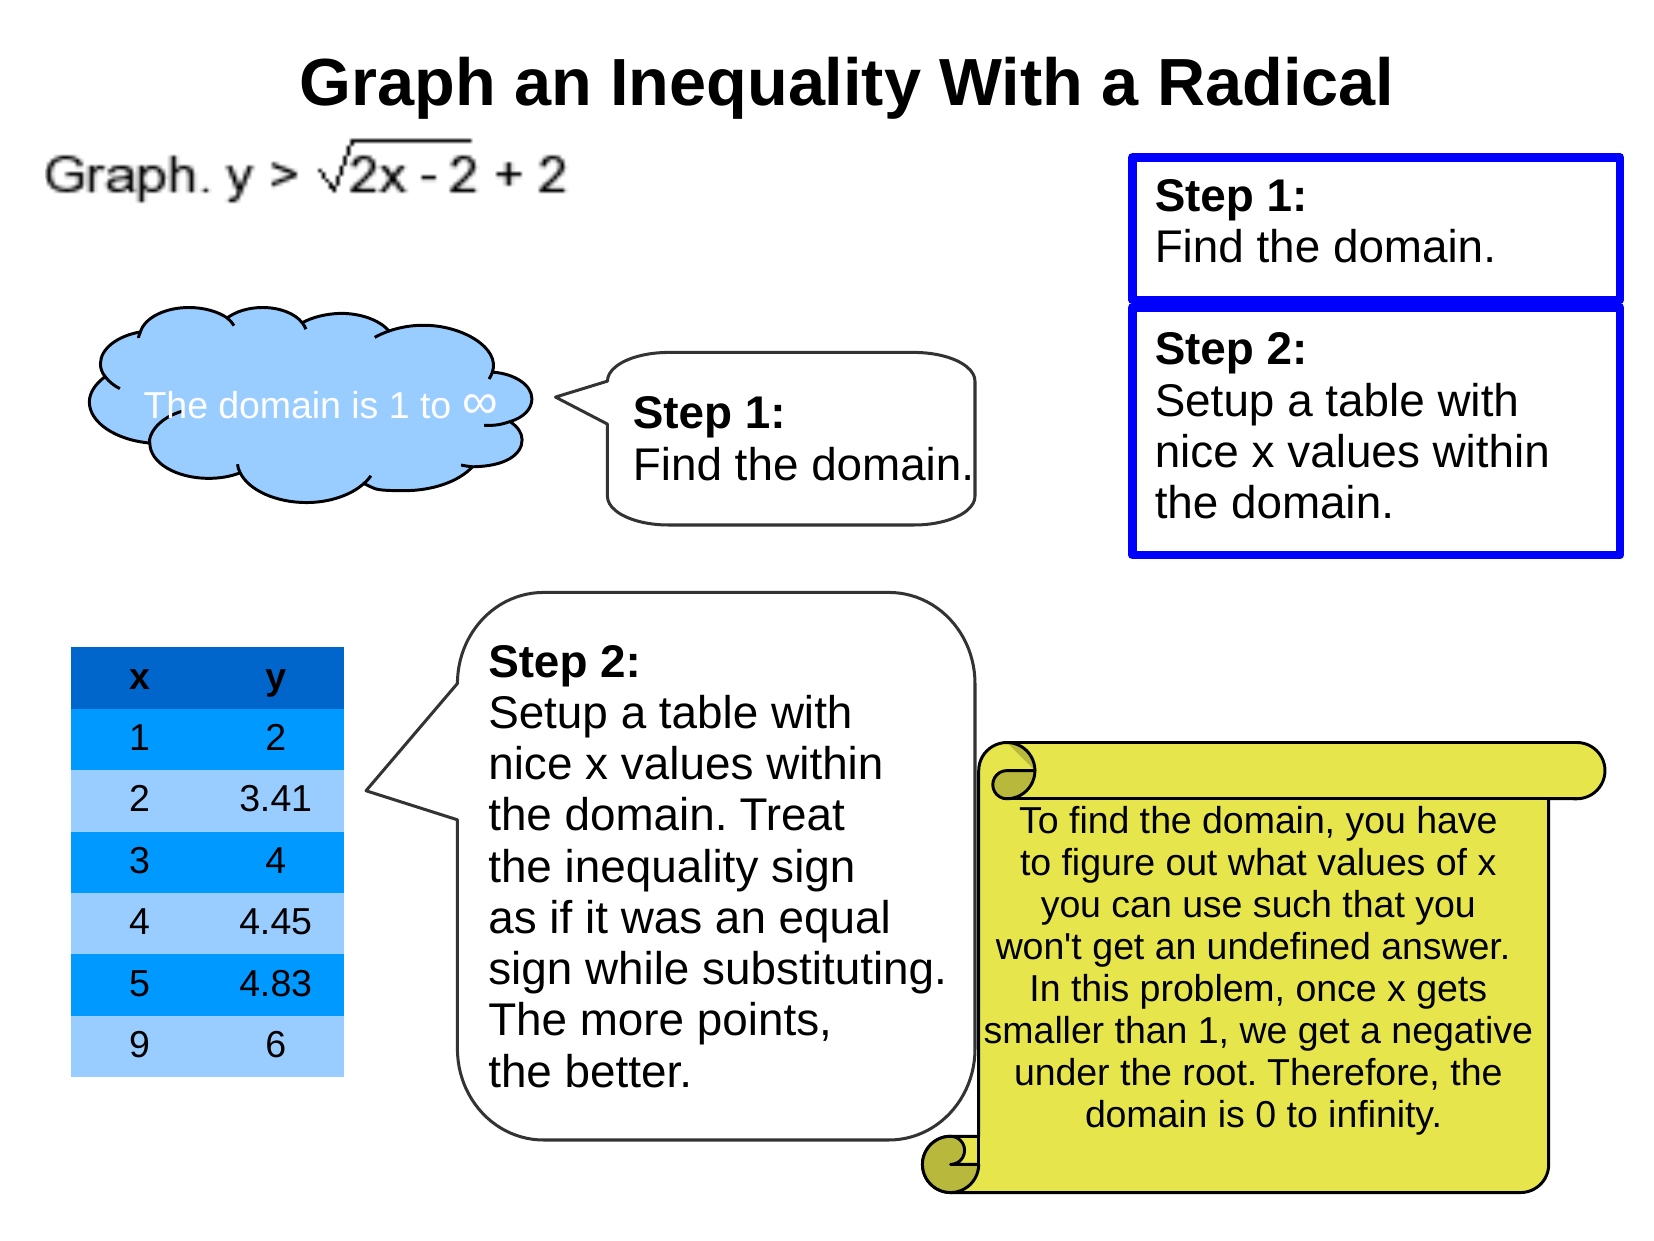

Graph an Inequality With a Radical
Step 1:
Find the domain.
Step 2:
Setup a table with nice x values within the domain.
The domain is 1 to ∞
Step 1:
Find the domain.
Step 2:
Setup a table with
nice x values within
the domain. Treat
the inequality sign
as if it was an equal
sign while substituting.
The more points,
the better.
| x | y |
| --- | --- |
| 1 | 2 |
| 2 | 3.41 |
| 3 | 4 |
| 4 | 4.45 |
| 5 | 4.83 |
| 9 | 6 |
To find the domain, you have
to figure out what values of x
you can use such that you
won't get an undefined answer.
In this problem, once x gets
smaller than 1, we get a negative
under the root. Therefore, the
domain is 0 to infinity.